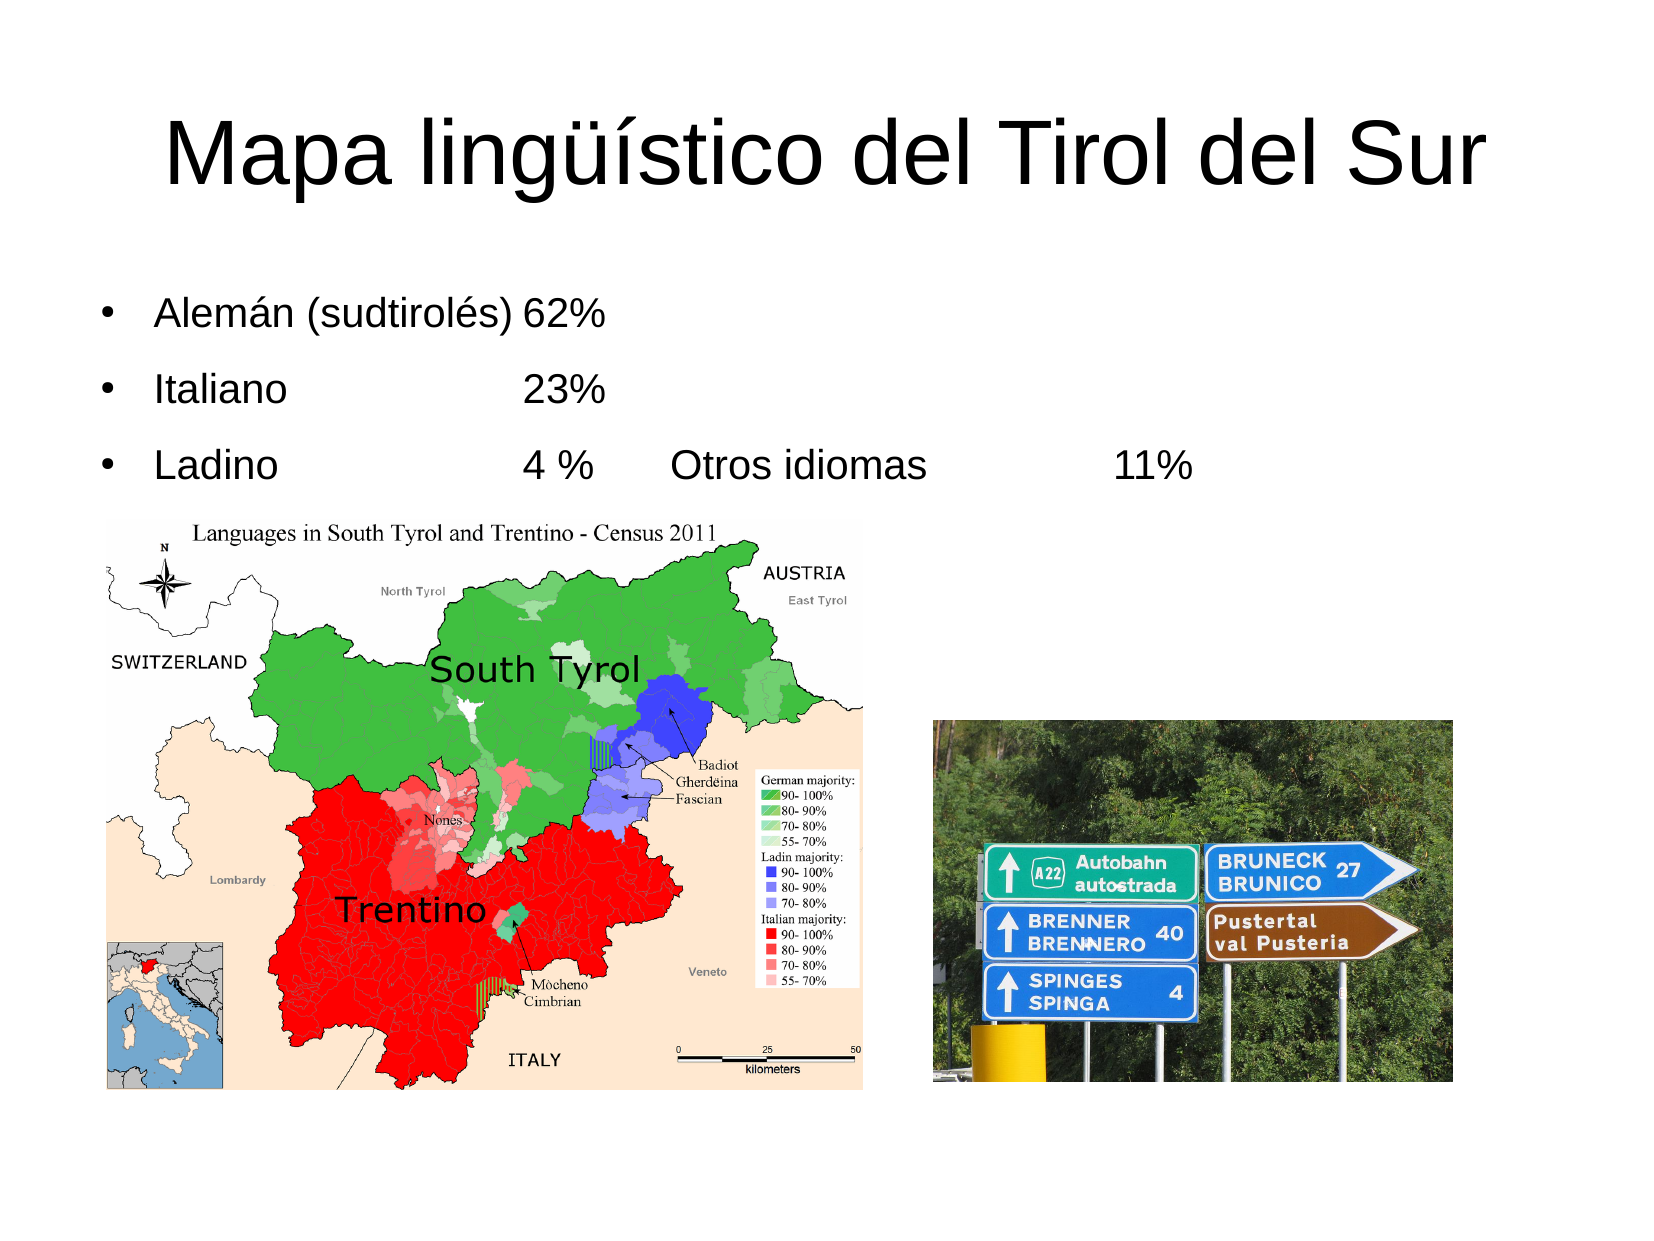

# Mapa lingüístico del Tirol del Sur
Alemán (sudtirolés)	62%
Italiano 				23%
Ladino				4 %		Otros idiomas			11%